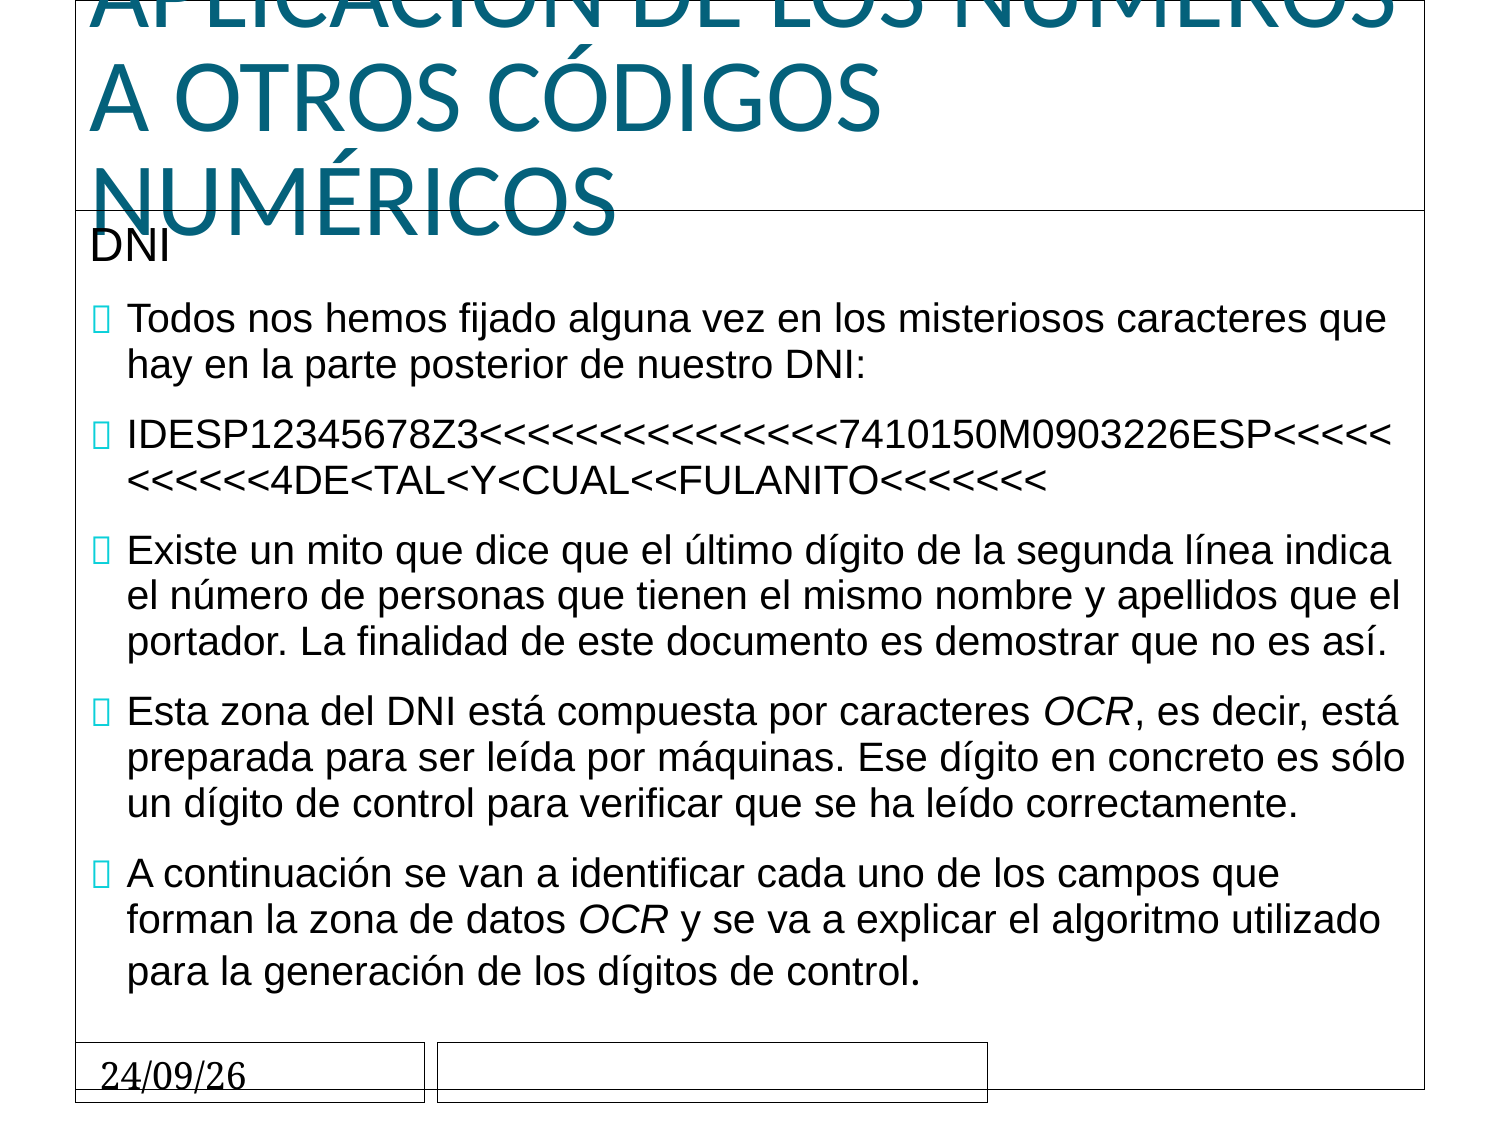

# APLICACIÓN DE LOS NÚMEROS A OTROS CÓDIGOS NUMÉRICOS
DNI
Todos nos hemos fijado alguna vez en los misteriosos caracteres que hay en la parte posterior de nuestro DNI:
IDESP12345678Z3<<<<<<<<<<<<<<<7410150M0903226ESP<<<<<<<<<<<4DE<TAL<Y<CUAL<<FULANITO<<<<<<<
Existe un mito que dice que el último dígito de la segunda línea indica el número de personas que tienen el mismo nombre y apellidos que el portador. La finalidad de este documento es demostrar que no es así.
Esta zona del DNI está compuesta por caracteres OCR, es decir, está preparada para ser leída por máquinas. Ese dígito en concreto es sólo un dígito de control para verificar que se ha leído correctamente.
A continuación se van a identificar cada uno de los campos que forman la zona de datos OCR y se va a explicar el algoritmo utilizado para la generación de los dígitos de control.